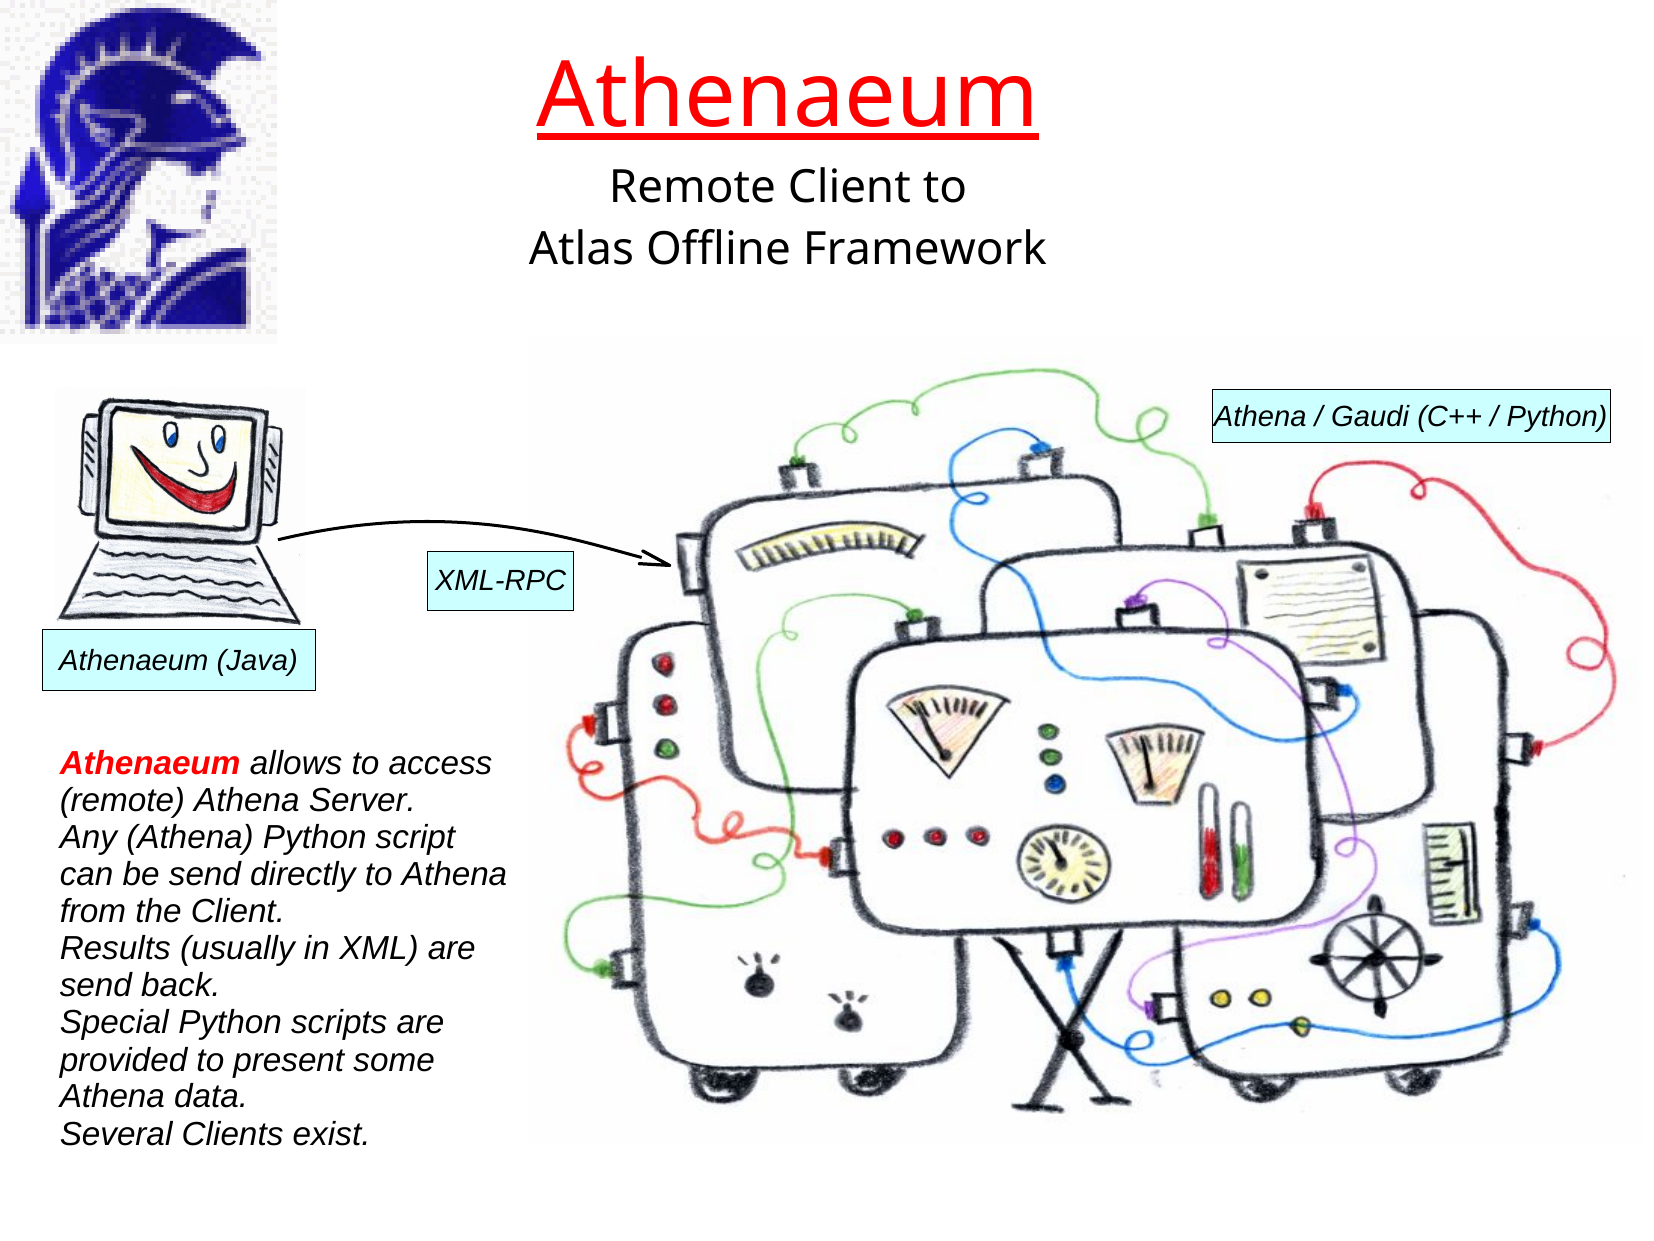

# Athenaeum Remote Client to Atlas Offline Framework
Athena / Gaudi (C++ / Python)
XML-RPC
Athenaeum (Java)
Athenaeum allows to access (remote) Athena Server.
Any (Athena) Python script can be send directly to Athena from the Client.
Results (usually in XML) are send back.
Special Python scripts are provided to present some Athena data.
Several Clients exist.